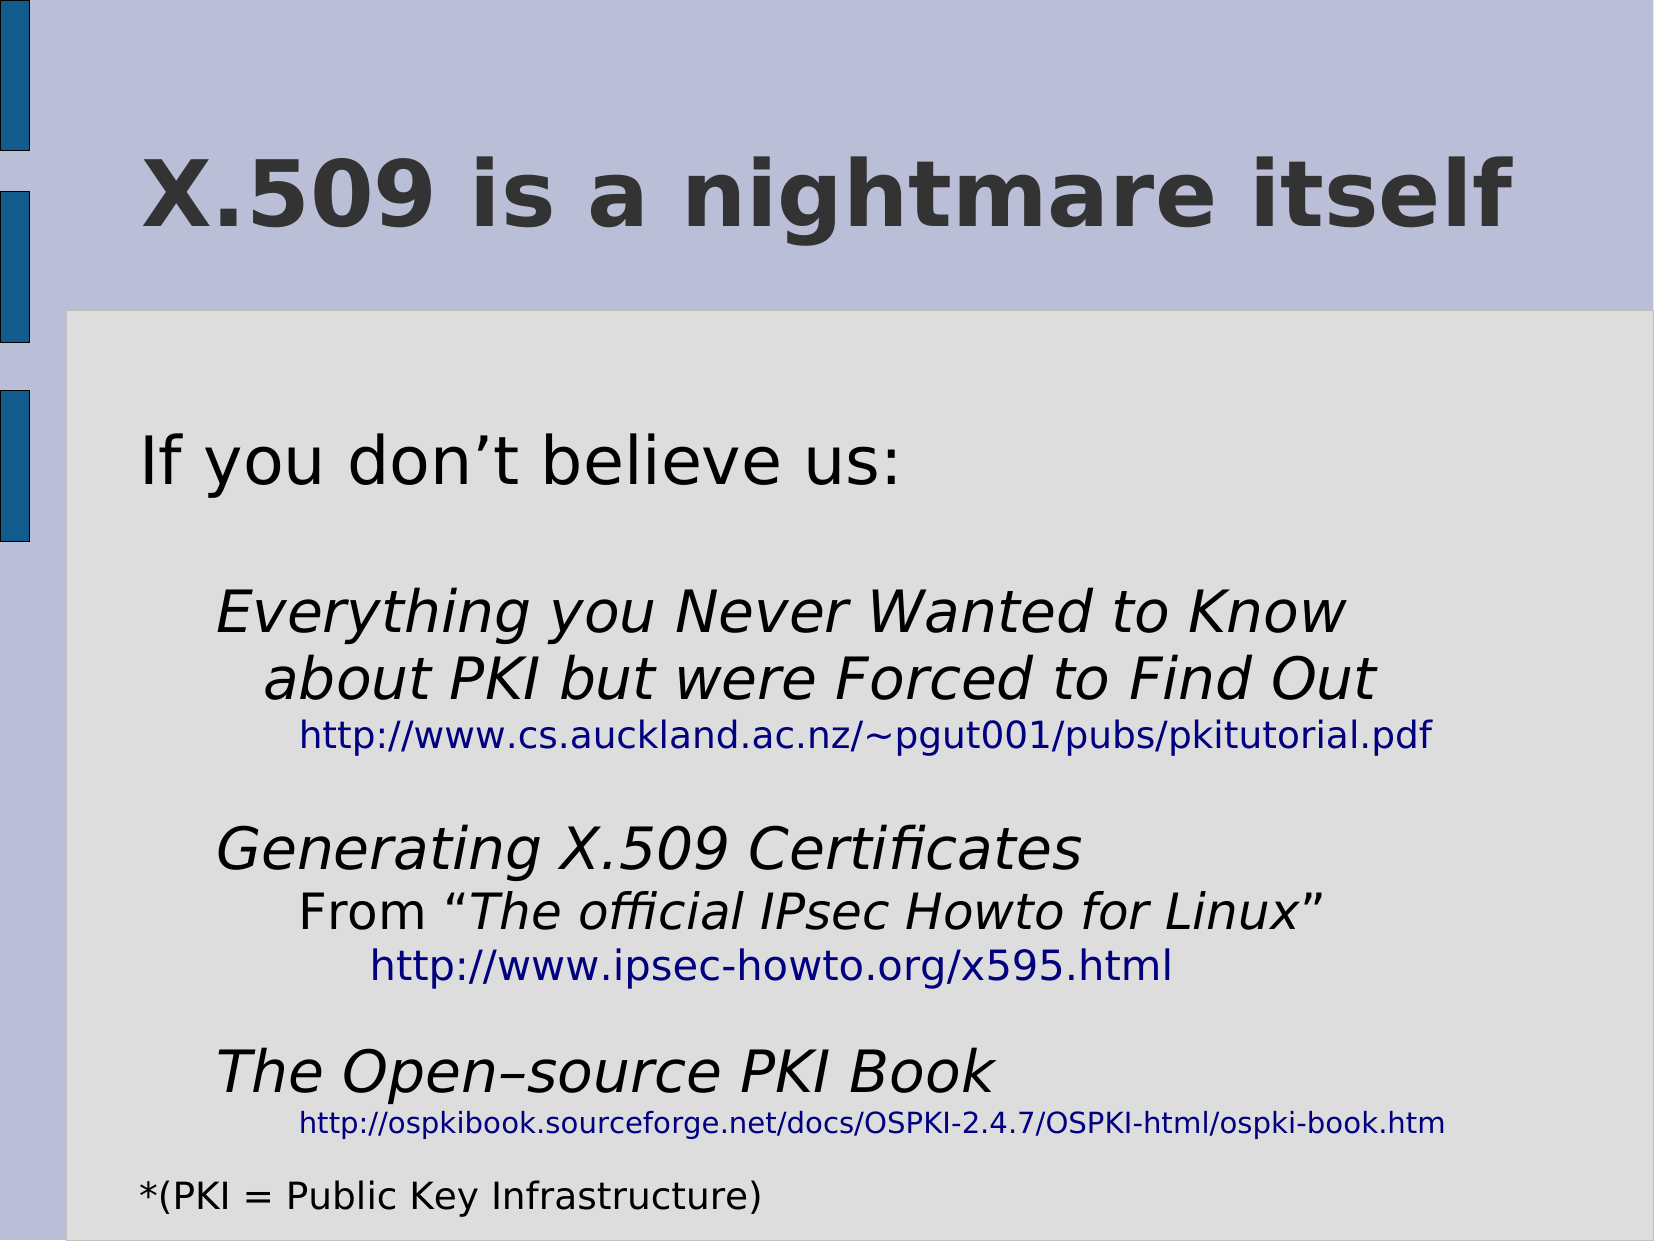

# X.509 is a nightmare itself
If you don’t believe us:
Everything you Never Wanted to Know about PKI but were Forced to Find Out
http://www.cs.auckland.ac.nz/~pgut001/pubs/pkitutorial.pdf
Generating X.509 Certificates
From “The official IPsec Howto for Linux”
http://www.ipsec-howto.org/x595.html
The Open–source PKI Book
http://ospkibook.sourceforge.net/docs/OSPKI-2.4.7/OSPKI-html/ospki-book.htm
*(PKI = Public Key Infrastructure)